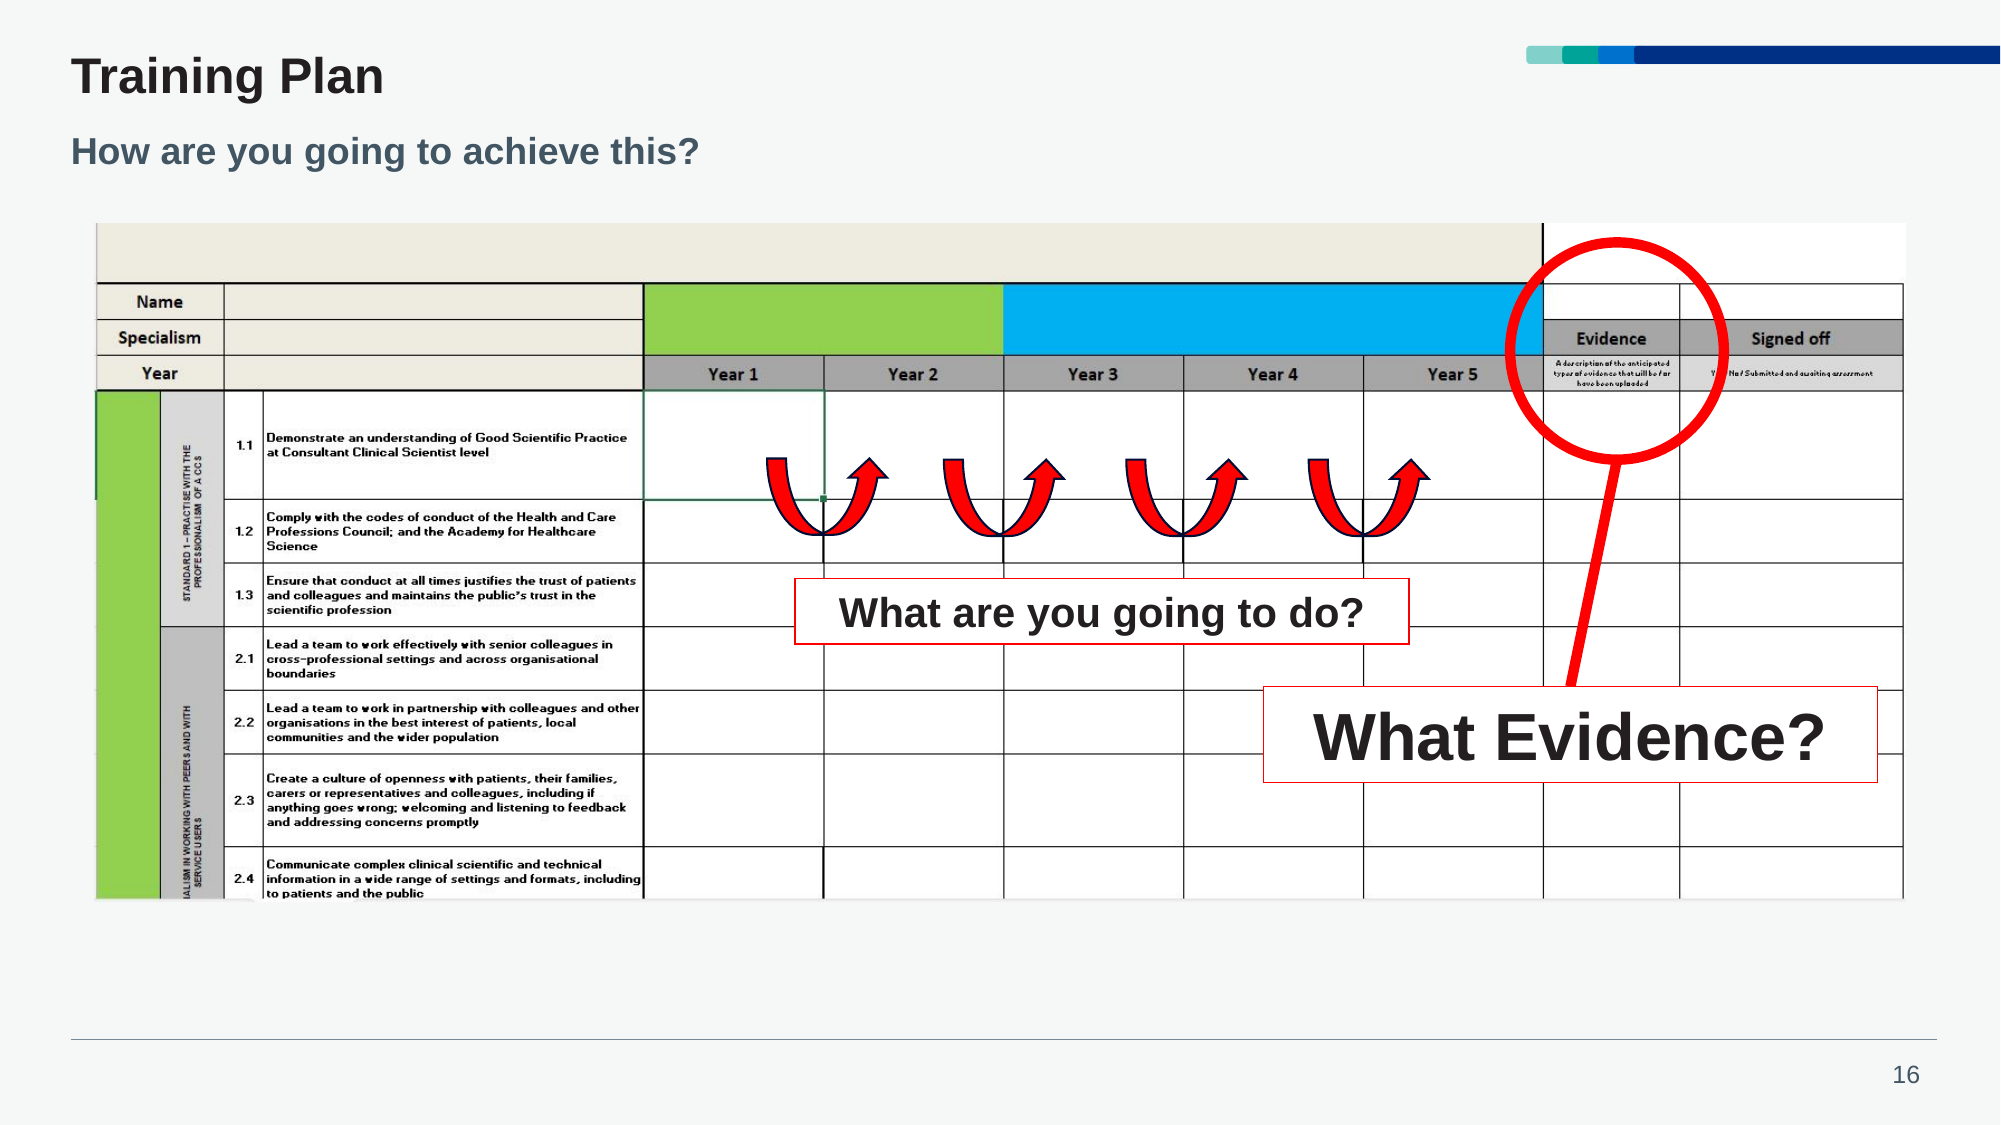

# Training Plan
How are you going to achieve this?
What are you going to do?
What Evidence?